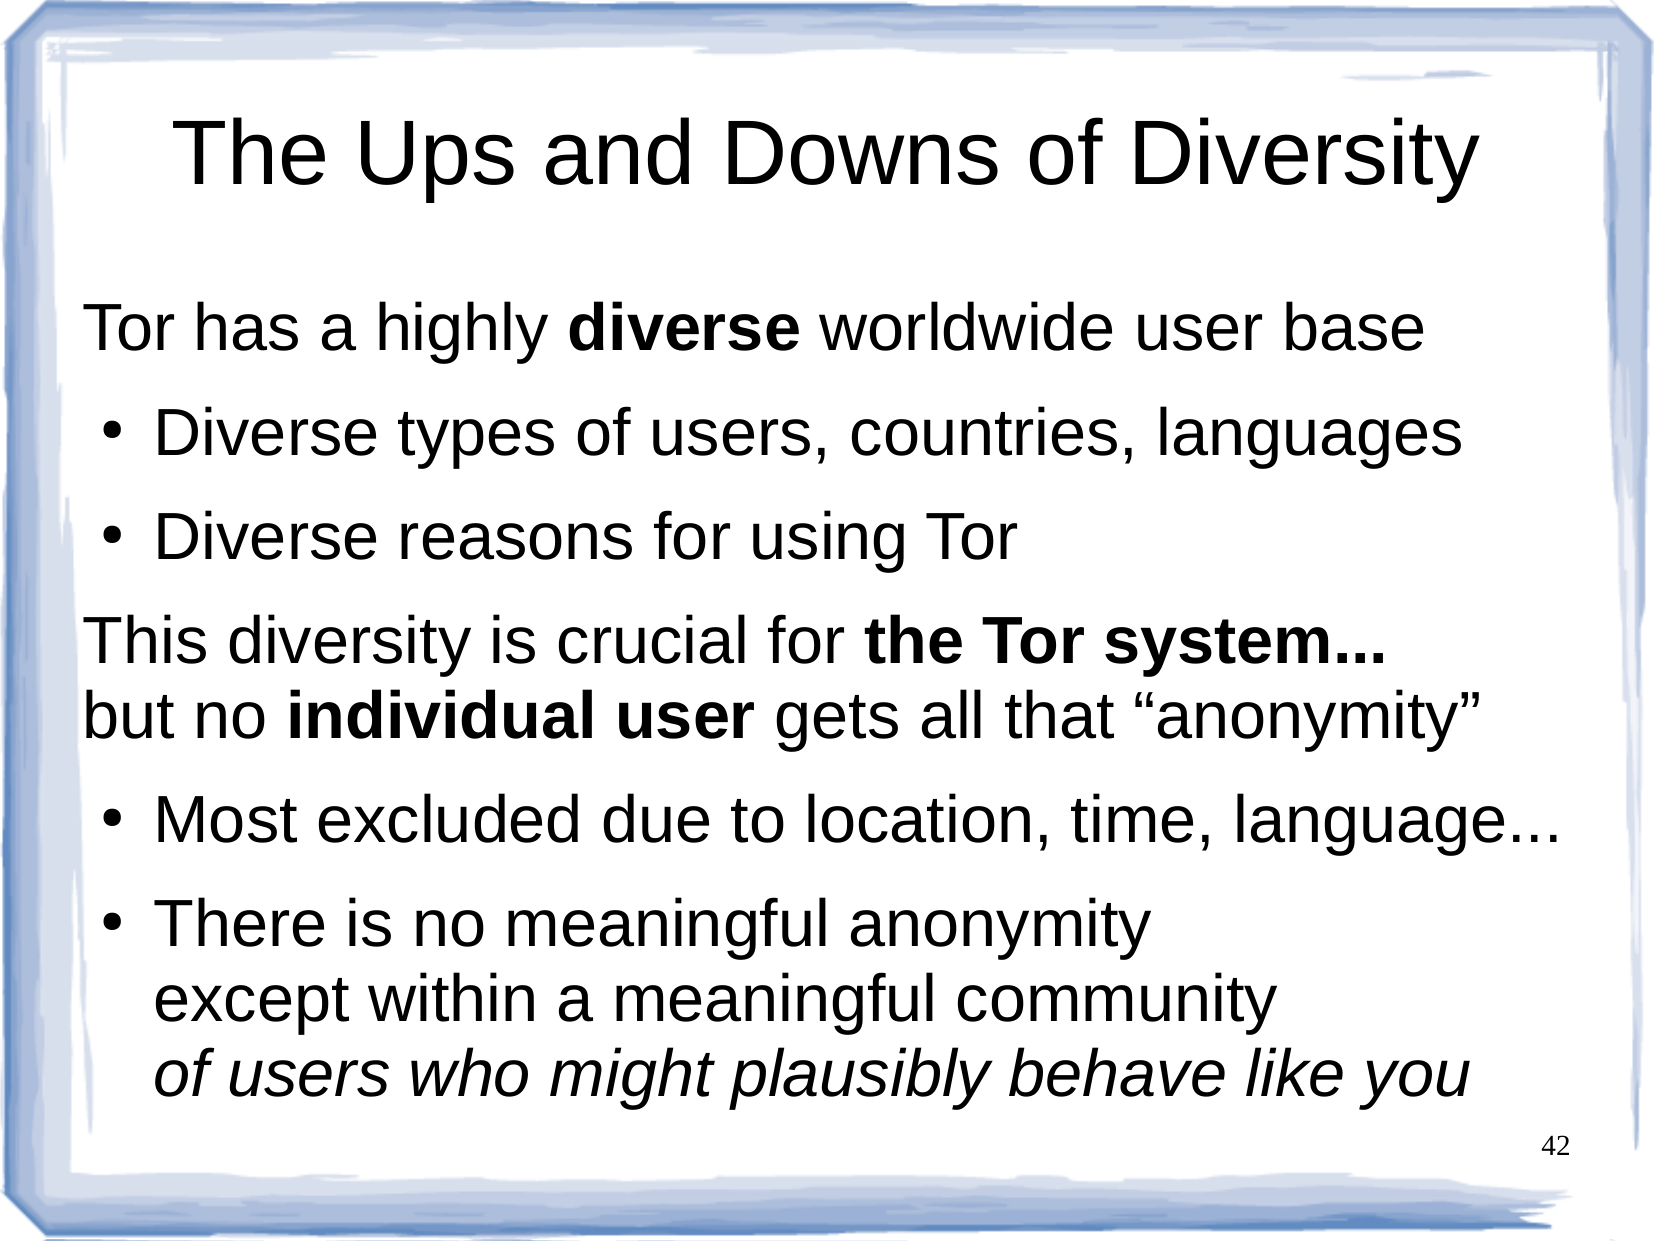

# The Ups and Downs of Diversity
Tor has a highly diverse worldwide user base
Diverse types of users, countries, languages
Diverse reasons for using Tor
This diversity is crucial for the Tor system...
but no individual user gets all that “anonymity”
Most excluded due to location, time, language...
There is no meaningful anonymity
except within a meaningful community
of users who might plausibly behave like you
42